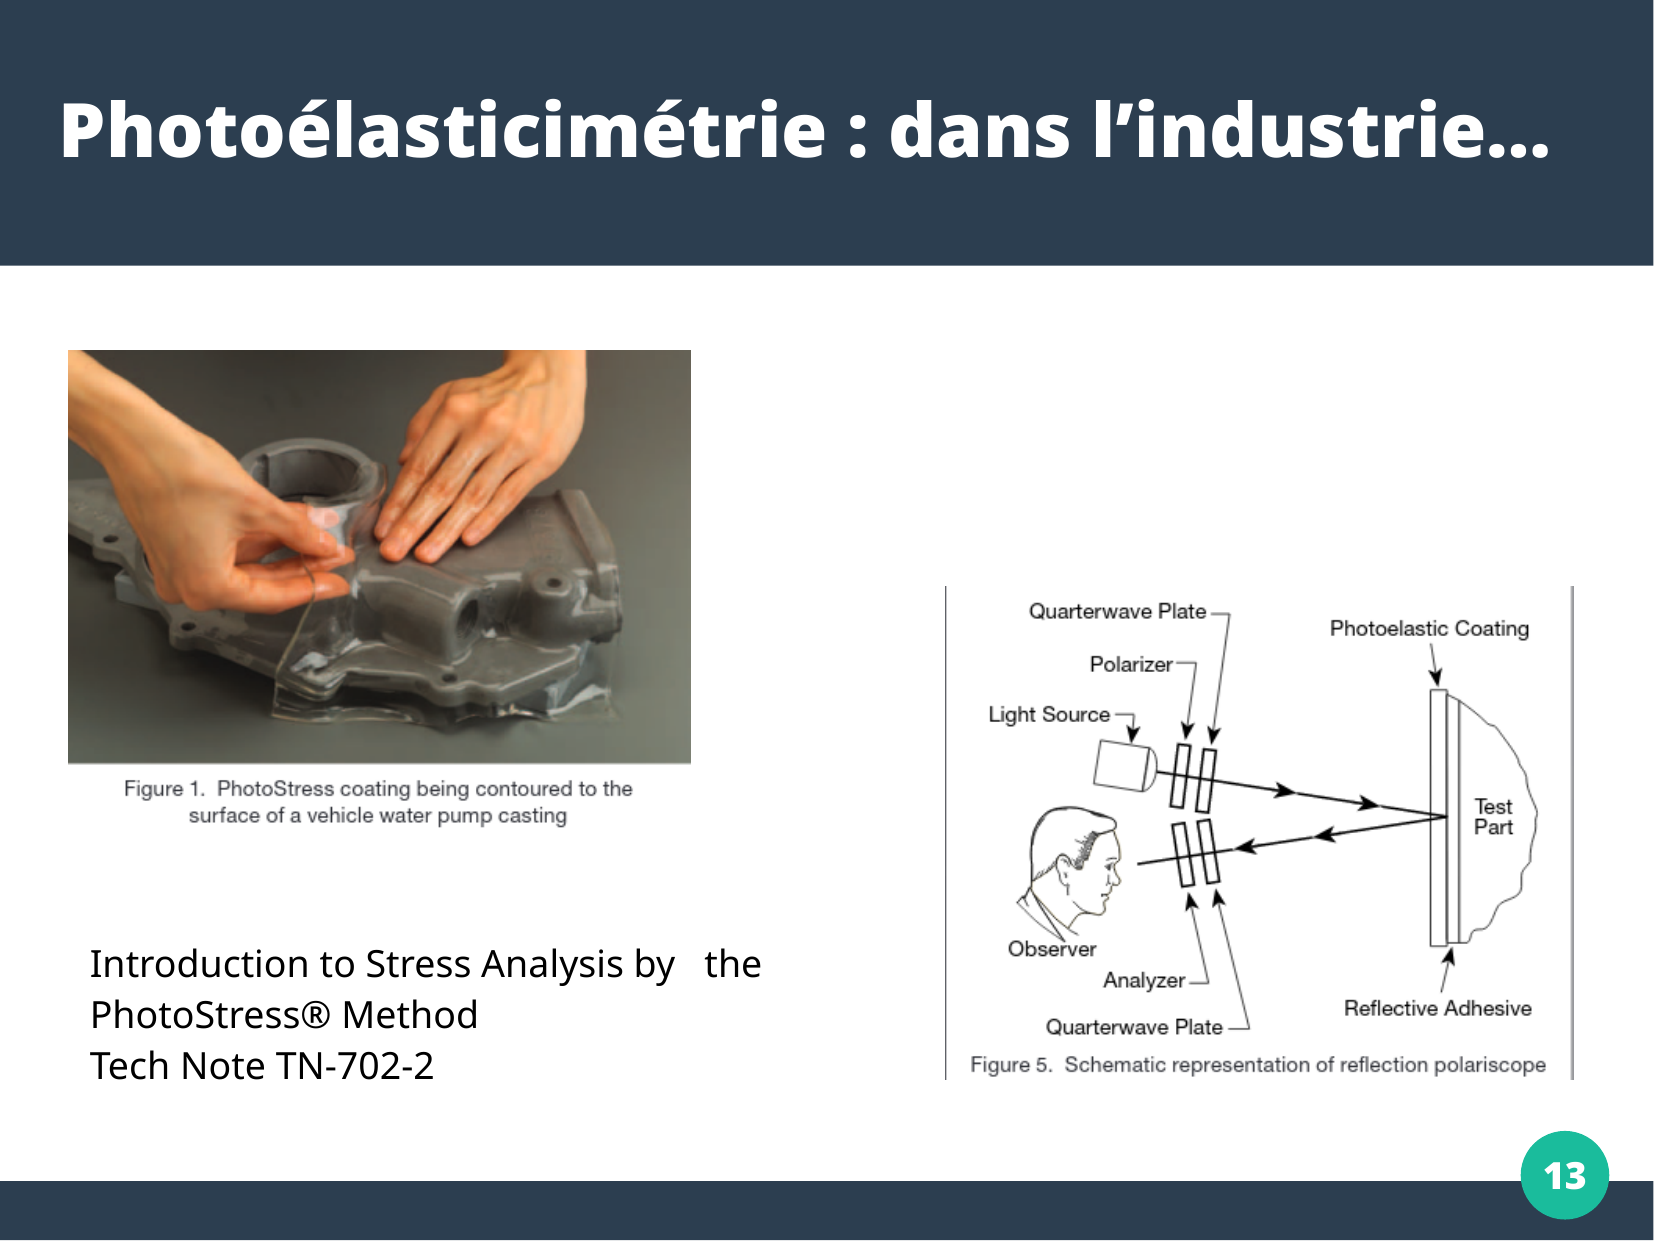

# Photoélasticimétrie : dans l’industrie…
Introduction to Stress Analysis by the PhotoStress® Method
Tech Note TN-702-2
13